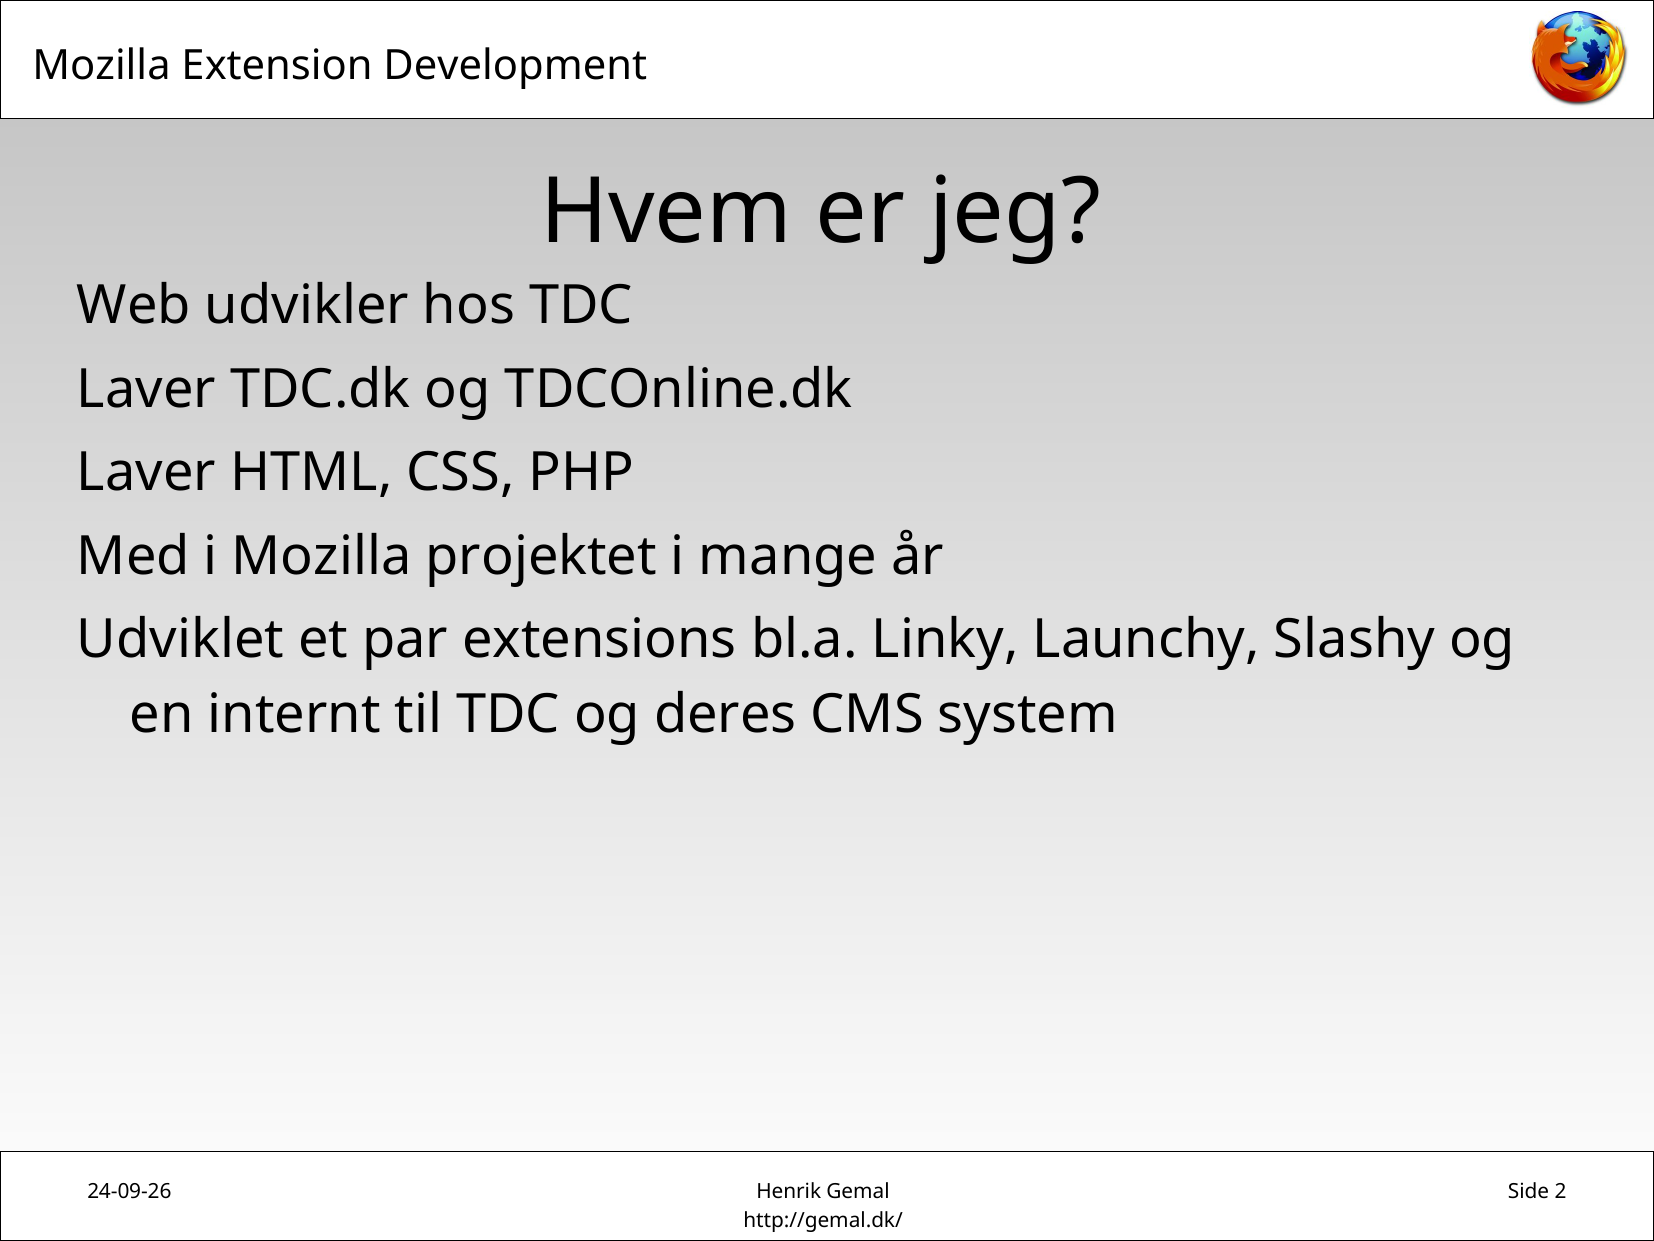

# Hvem er jeg?
Web udvikler hos TDC
Laver TDC.dk og TDCOnline.dk
Laver HTML, CSS, PHP
Med i Mozilla projektet i mange år
Udviklet et par extensions bl.a. Linky, Launchy, Slashy og en internt til TDC og deres CMS system
2